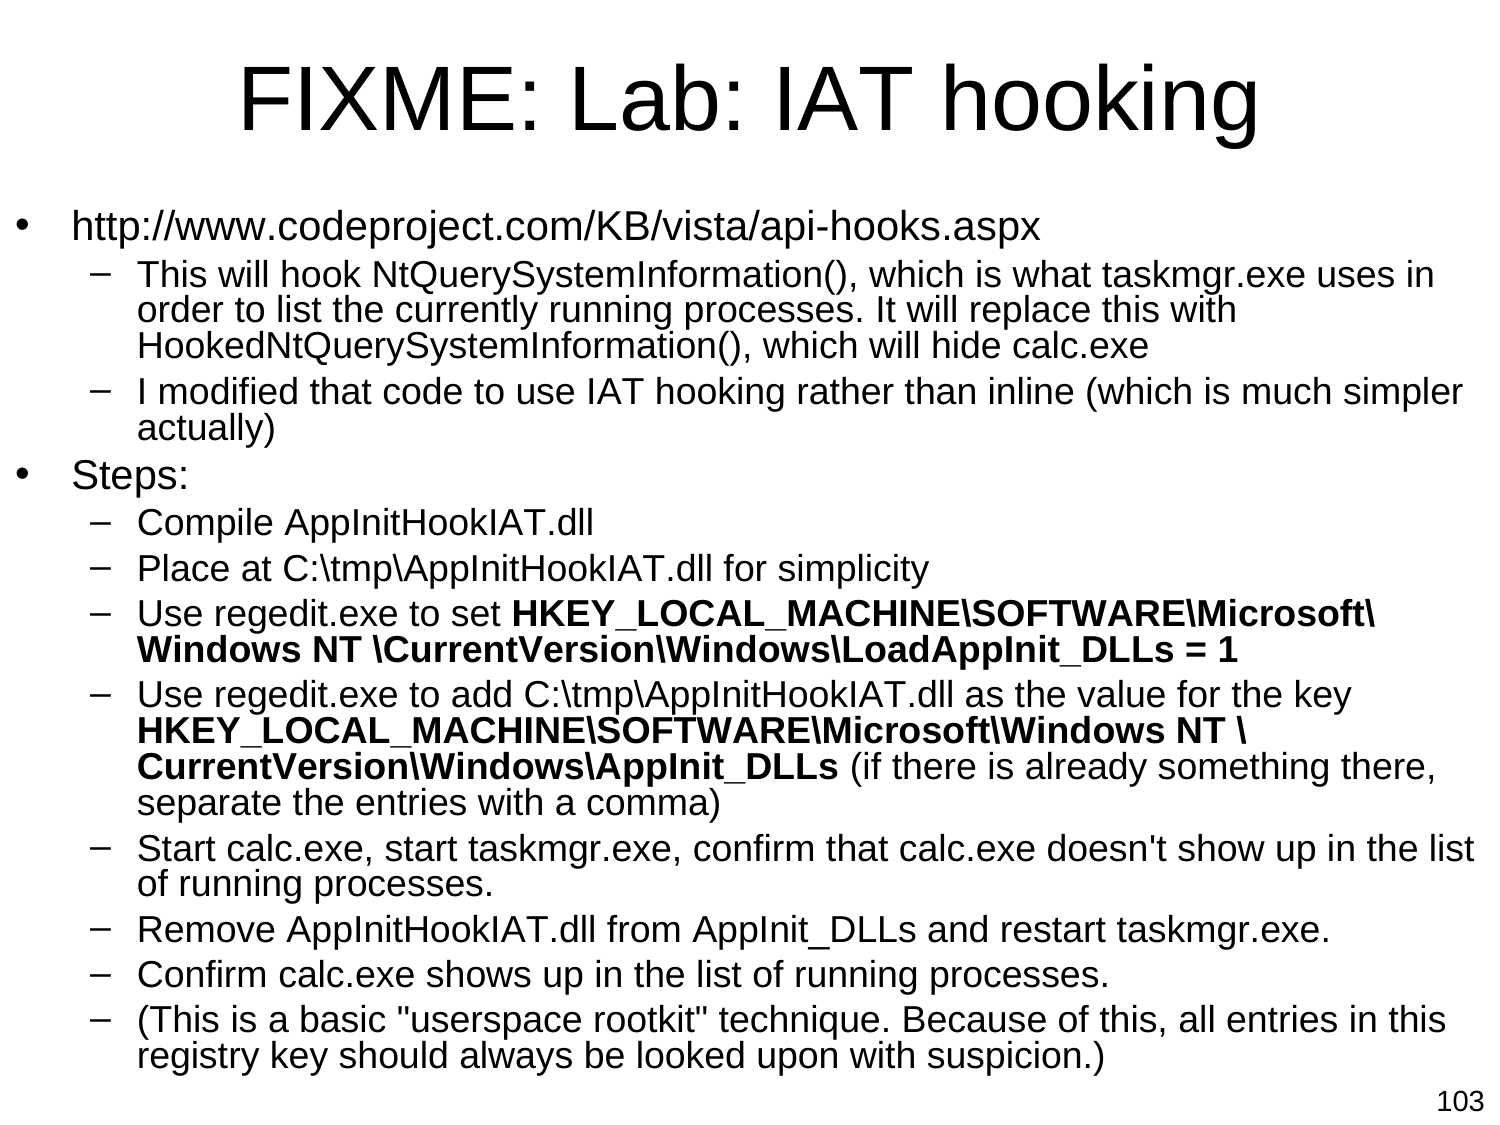

# FIXME: Lab: IAT hooking
http://www.codeproject.com/KB/vista/api-hooks.aspx
This will hook NtQuerySystemInformation(), which is what taskmgr.exe uses in order to list the currently running processes. It will replace this with HookedNtQuerySystemInformation(), which will hide calc.exe
I modified that code to use IAT hooking rather than inline (which is much simpler actually)
Steps:
Compile AppInitHookIAT.dll
Place at C:\tmp\AppInitHookIAT.dll for simplicity
Use regedit.exe to set HKEY_LOCAL_MACHINE\SOFTWARE\Microsoft\Windows NT \CurrentVersion\Windows\LoadAppInit_DLLs = 1
Use regedit.exe to add C:\tmp\AppInitHookIAT.dll as the value for the key HKEY_LOCAL_MACHINE\SOFTWARE\Microsoft\Windows NT \CurrentVersion\Windows\AppInit_DLLs (if there is already something there, separate the entries with a comma)
Start calc.exe, start taskmgr.exe, confirm that calc.exe doesn't show up in the list of running processes.
Remove AppInitHookIAT.dll from AppInit_DLLs and restart taskmgr.exe.
Confirm calc.exe shows up in the list of running processes.
(This is a basic "userspace rootkit" technique. Because of this, all entries in this registry key should always be looked upon with suspicion.)